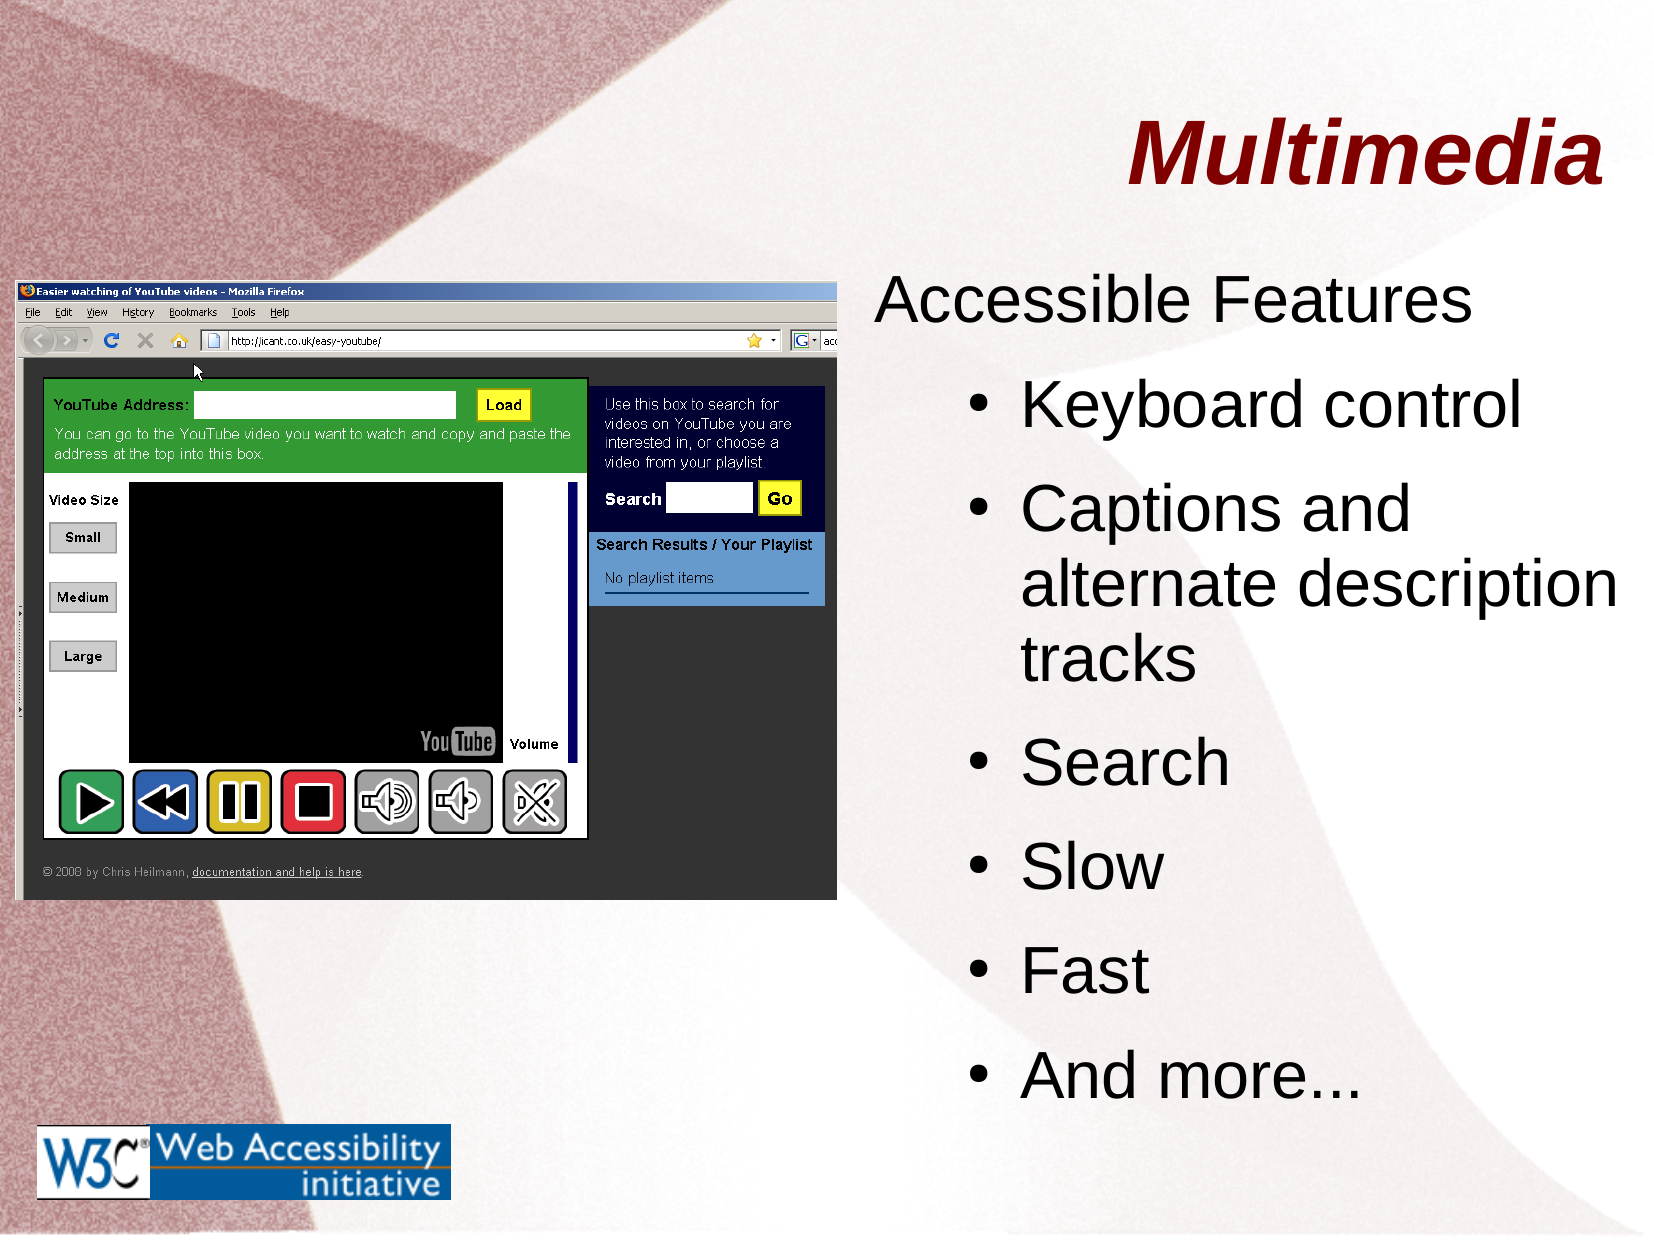

# Multimedia
Accessible Features
Keyboard control
Captions and alternate description tracks
Search
Slow
Fast
And more...